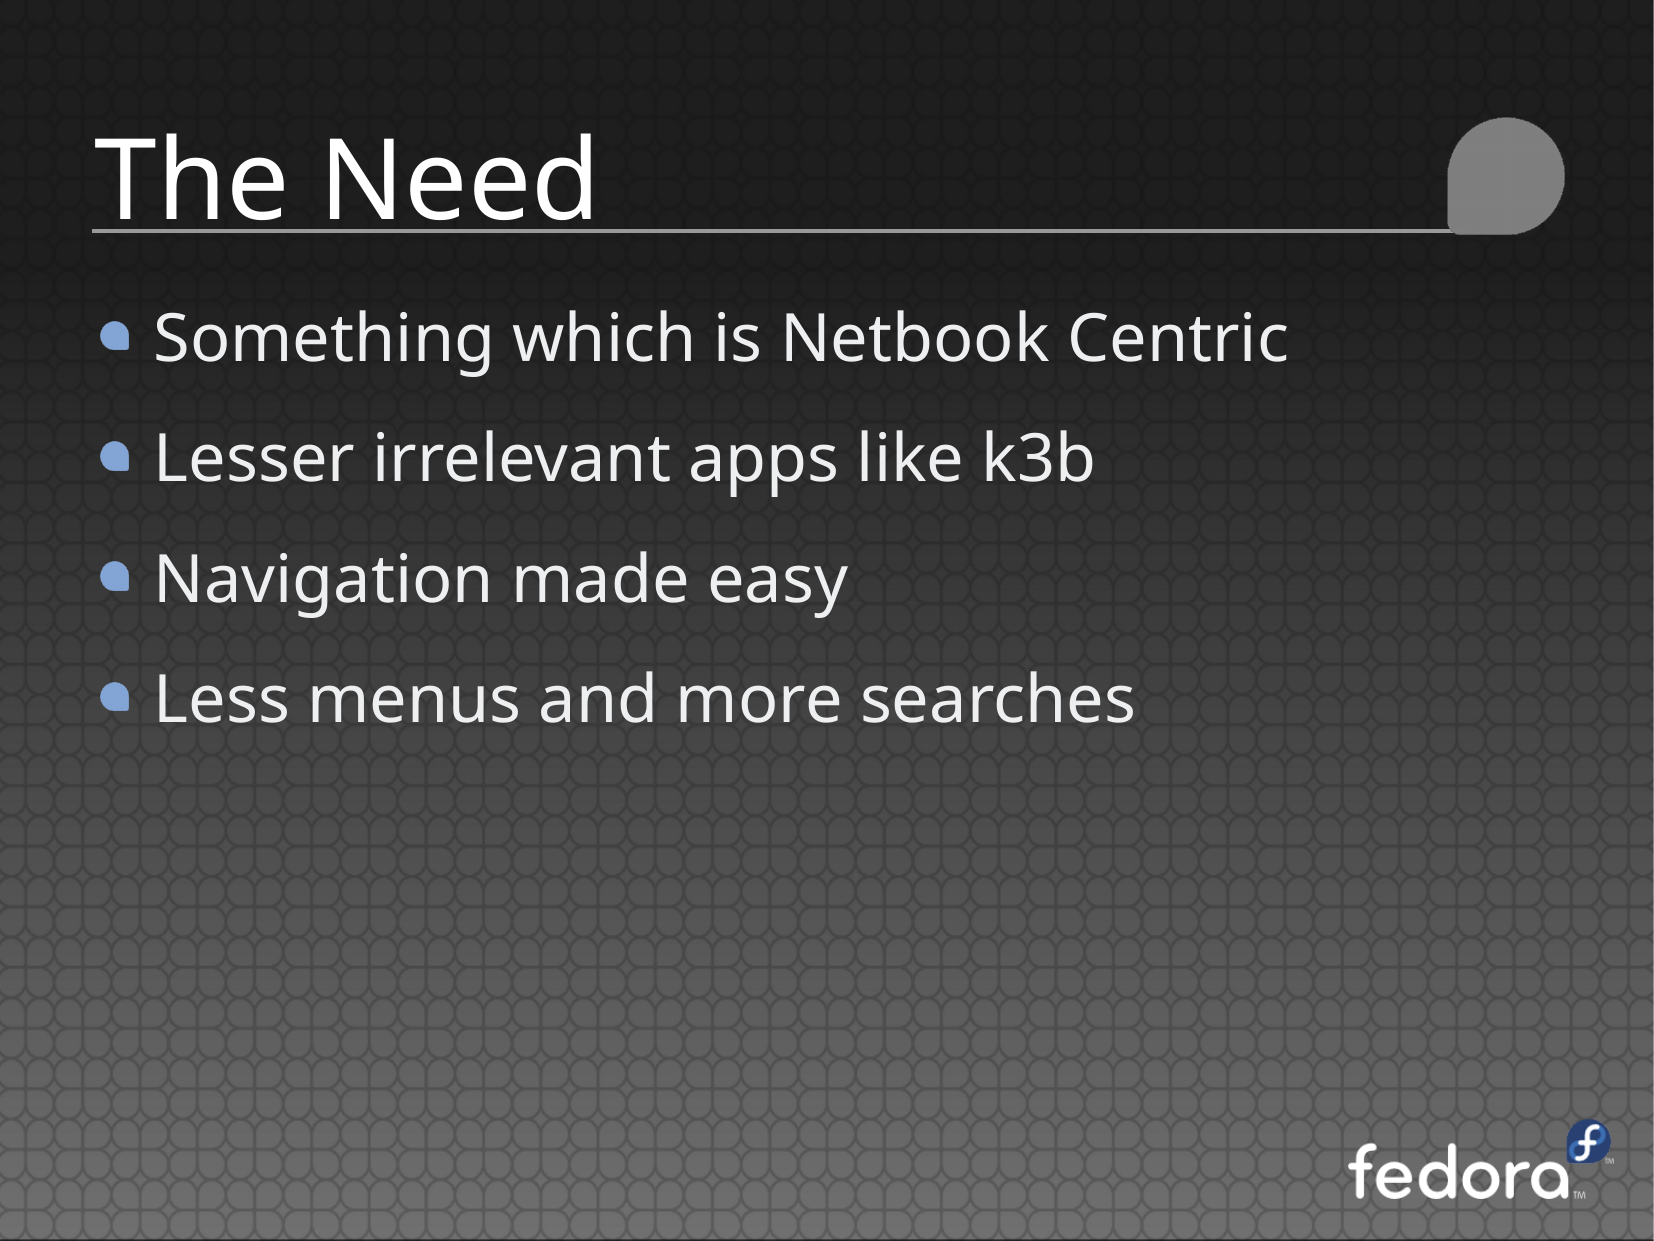

The Need
# Something which is Netbook Centric
Lesser irrelevant apps like k3b
Navigation made easy
Less menus and more searches